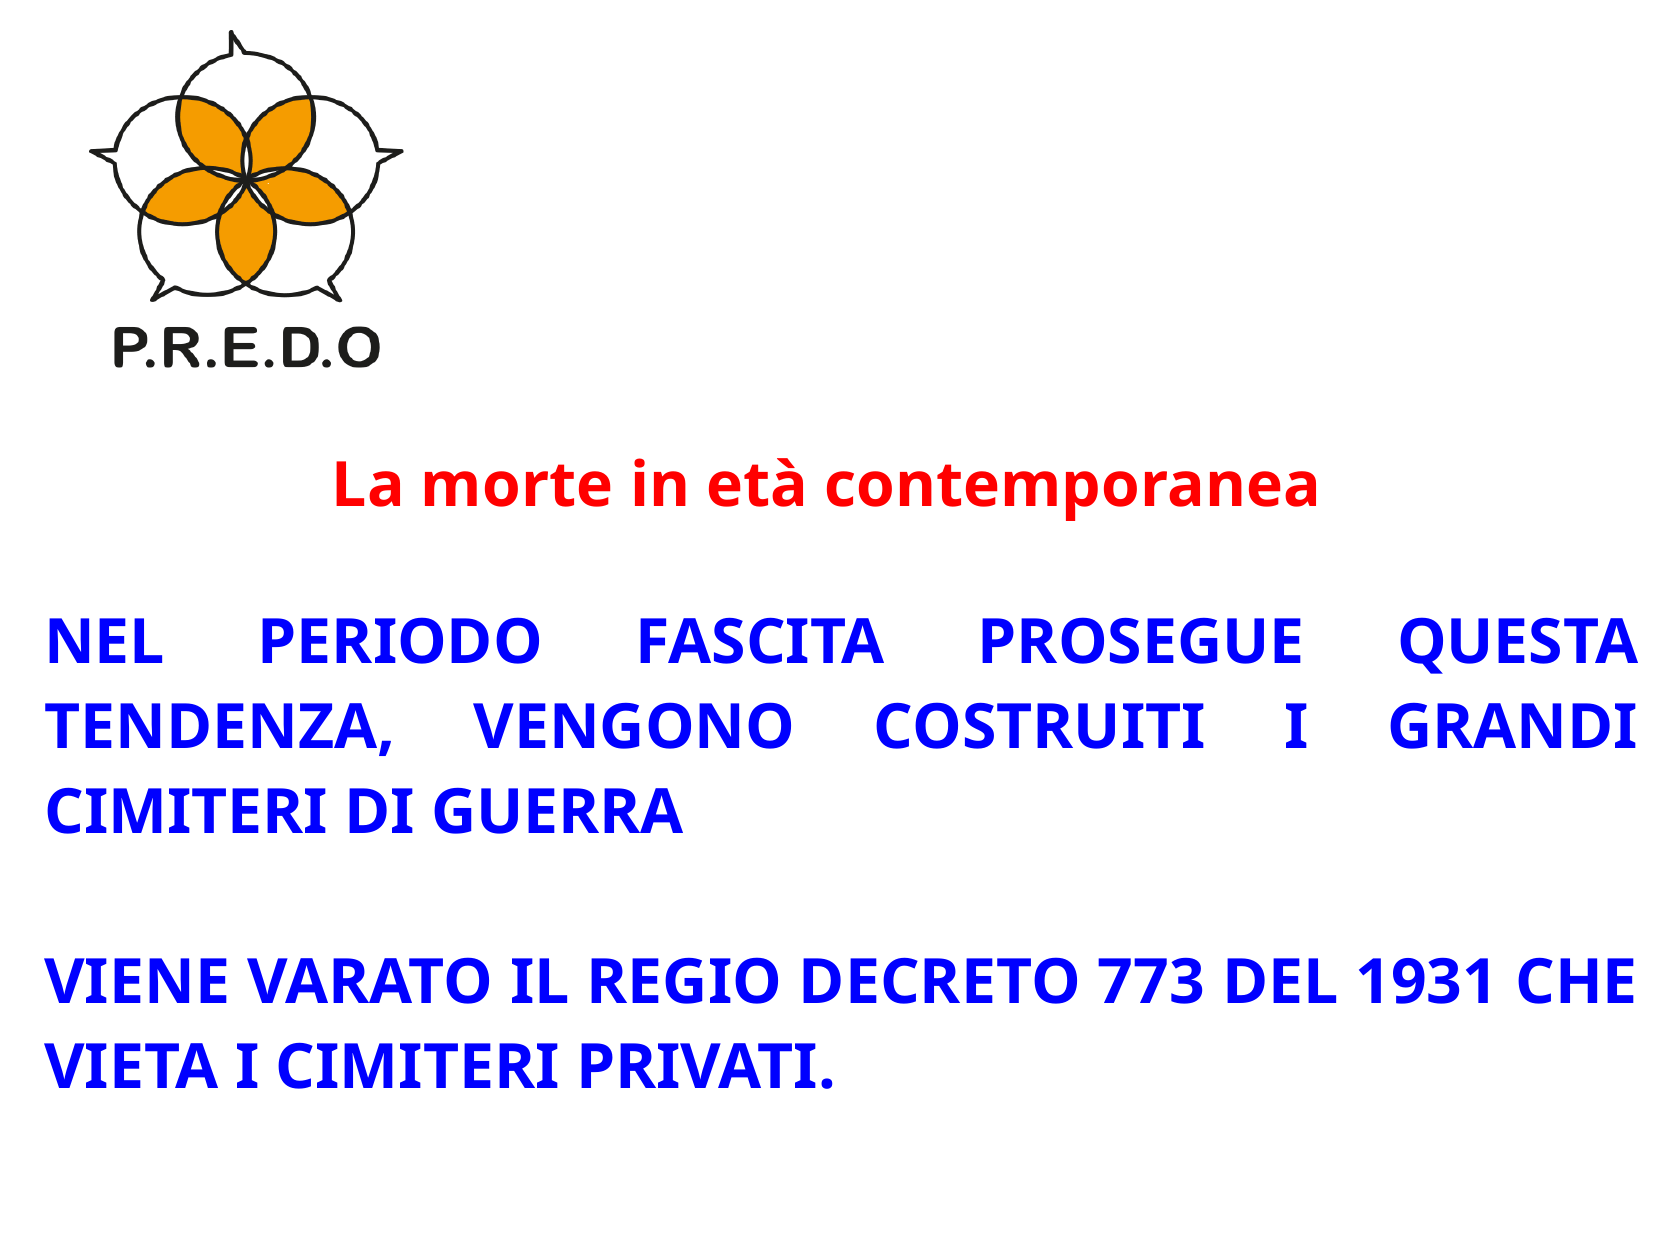

La morte in età contemporanea
NEL PERIODO FASCITA PROSEGUE QUESTA TENDENZA, VENGONO COSTRUITI I GRANDI CIMITERI DI GUERRA
VIENE VARATO IL REGIO DECRETO 773 DEL 1931 CHE VIETA I CIMITERI PRIVATI.